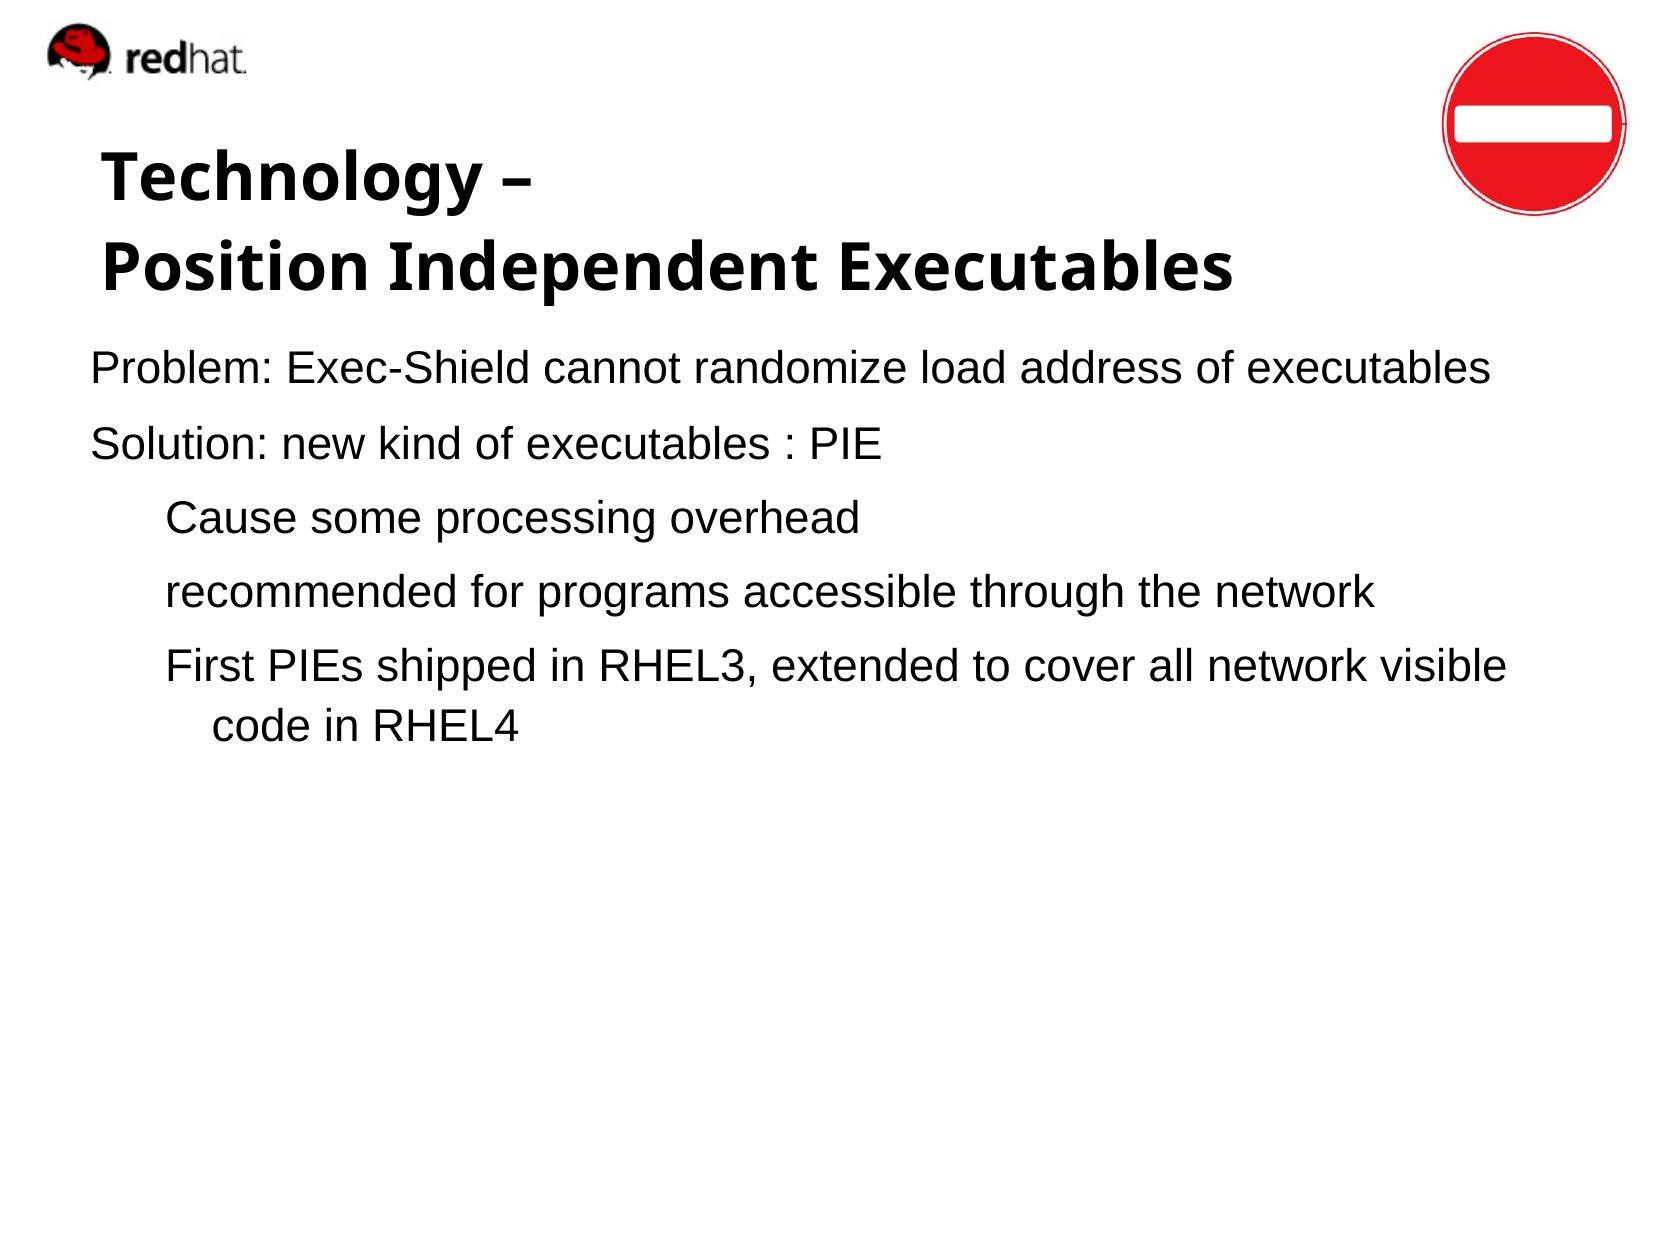

# Technology – Position Independent Executables
Problem: Exec-Shield cannot randomize load address of executables
Solution: new kind of executables : PIE
Cause some processing overhead
recommended for programs accessible through the network
First PIEs shipped in RHEL3, extended to cover all network visible code in RHEL4